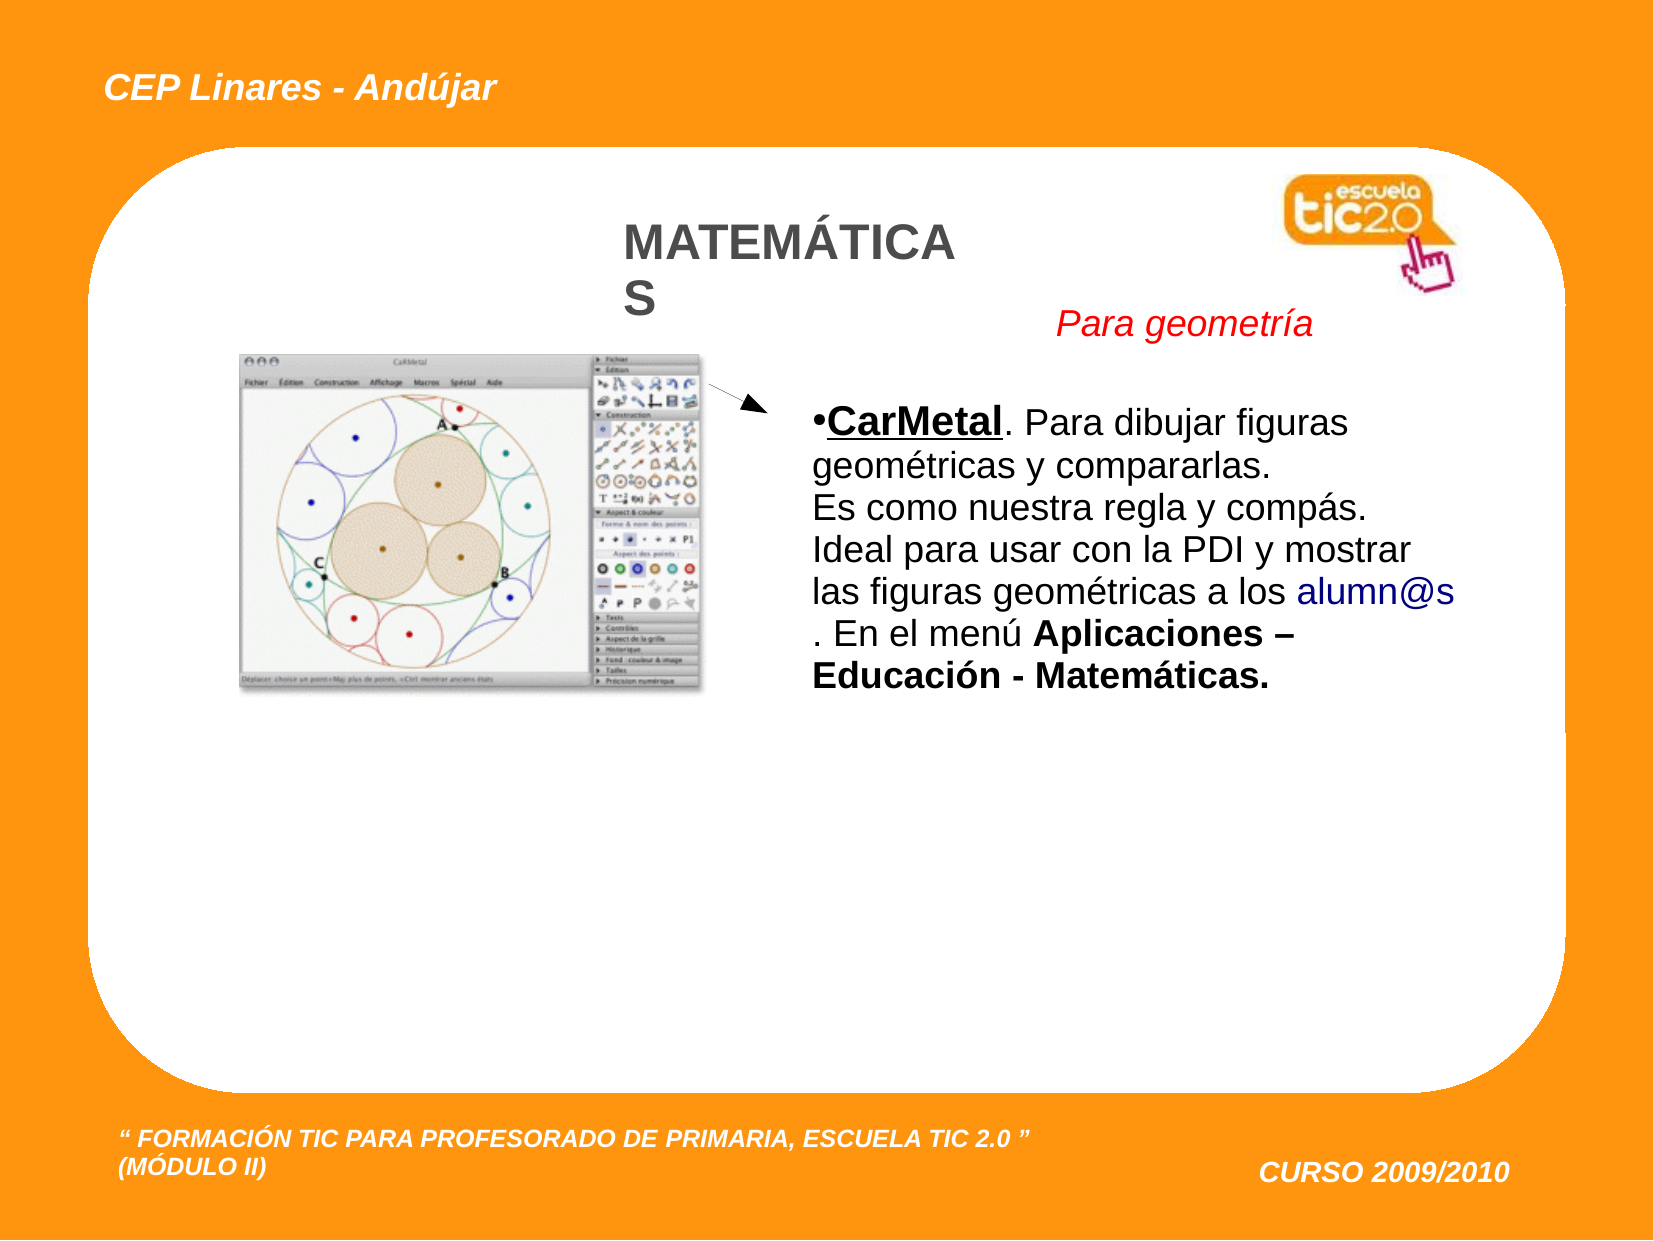

MATEMÁTICAS
Para geometría
CarMetal. Para dibujar figuras geométricas y compararlas.
Es como nuestra regla y compás.
Ideal para usar con la PDI y mostrar las figuras geométricas a los alumn@s. En el menú Aplicaciones – Educación - Matemáticas.